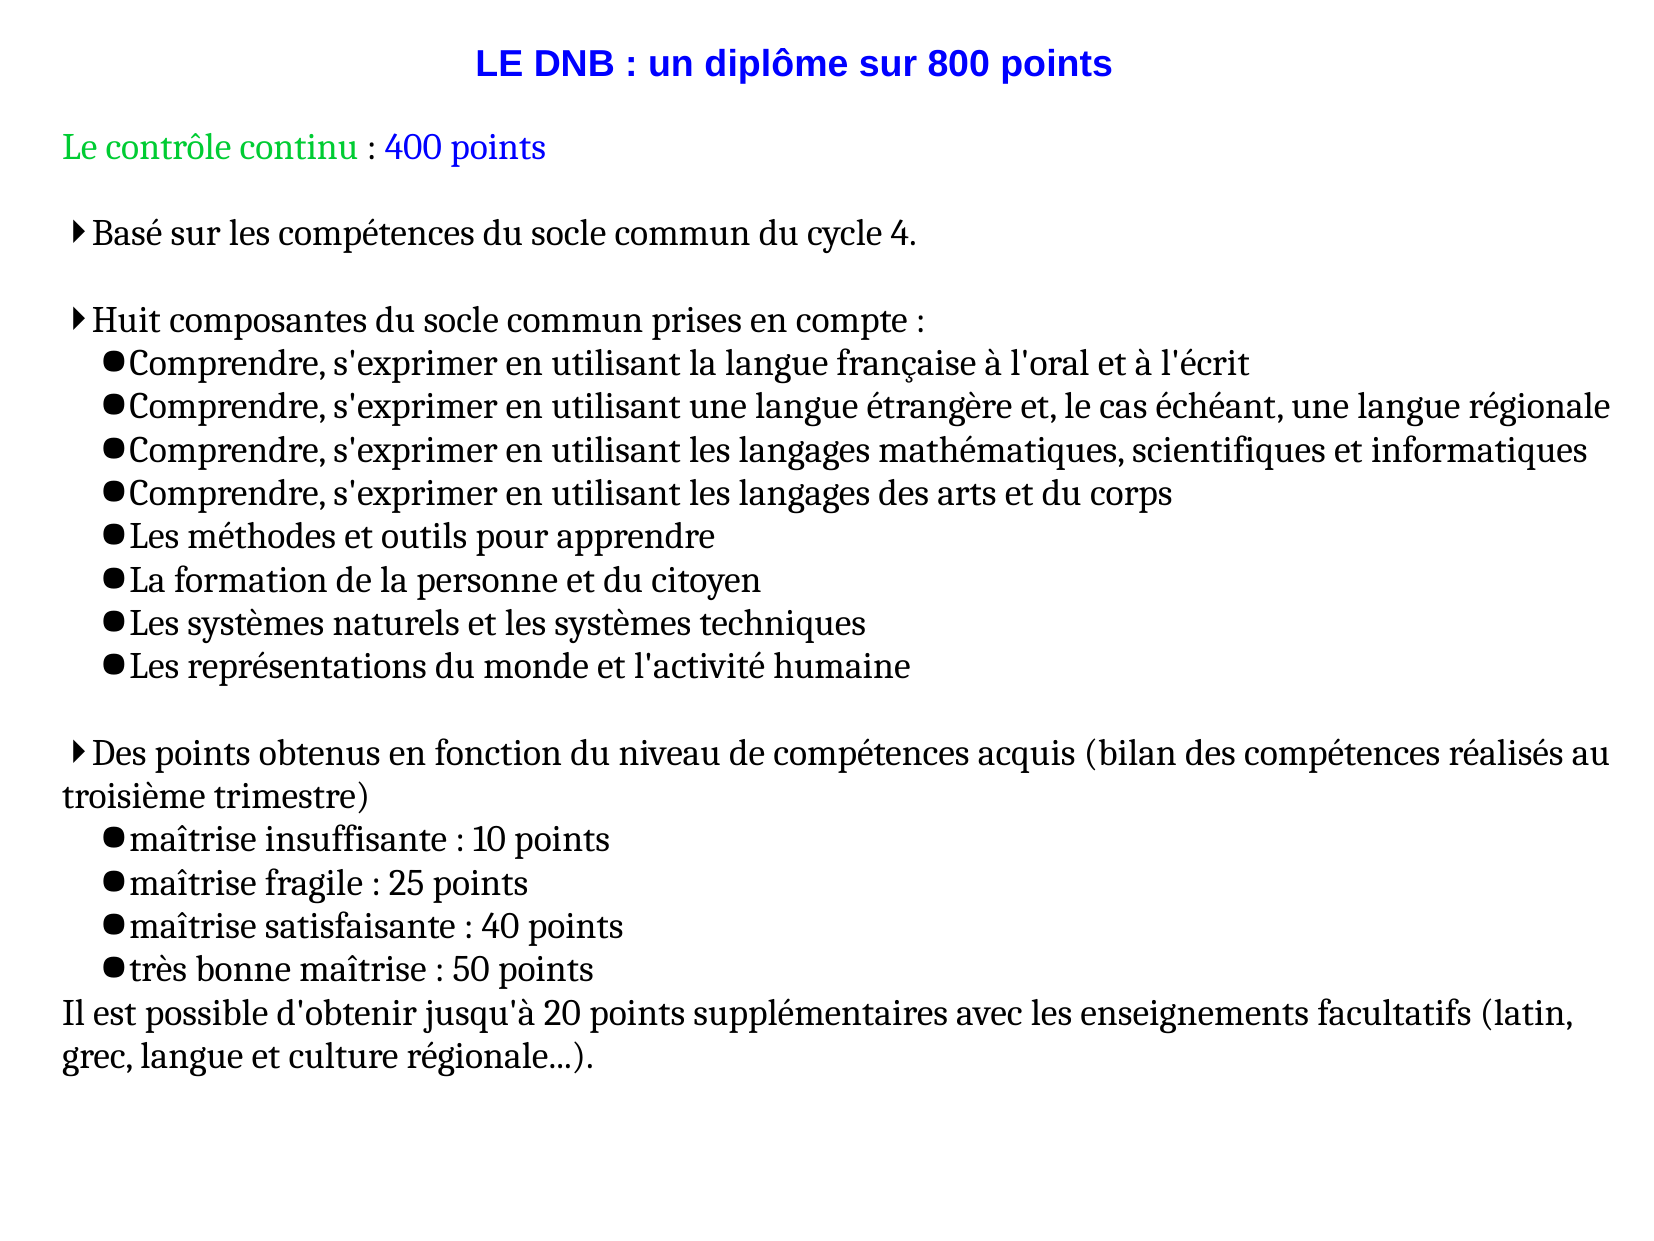

LE DNB : un diplôme sur 800 points
Le contrôle continu : 400 points
Basé sur les compétences du socle commun du cycle 4.
Huit composantes du socle commun prises en compte :
 Comprendre, s'exprimer en utilisant la langue française à l'oral et à l'écrit
 Comprendre, s'exprimer en utilisant une langue étrangère et, le cas échéant, une langue régionale
 Comprendre, s'exprimer en utilisant les langages mathématiques, scientifiques et informatiques
 Comprendre, s'exprimer en utilisant les langages des arts et du corps
 Les méthodes et outils pour apprendre
 La formation de la personne et du citoyen
 Les systèmes naturels et les systèmes techniques
 Les représentations du monde et l'activité humaine
Des points obtenus en fonction du niveau de compétences acquis (bilan des compétences réalisés au troisième trimestre)
 maîtrise insuffisante : 10 points
 maîtrise fragile : 25 points
 maîtrise satisfaisante : 40 points
 très bonne maîtrise : 50 points
Il est possible d'obtenir jusqu'à 20 points supplémentaires avec les enseignements facultatifs (latin, grec, langue et culture régionale...).